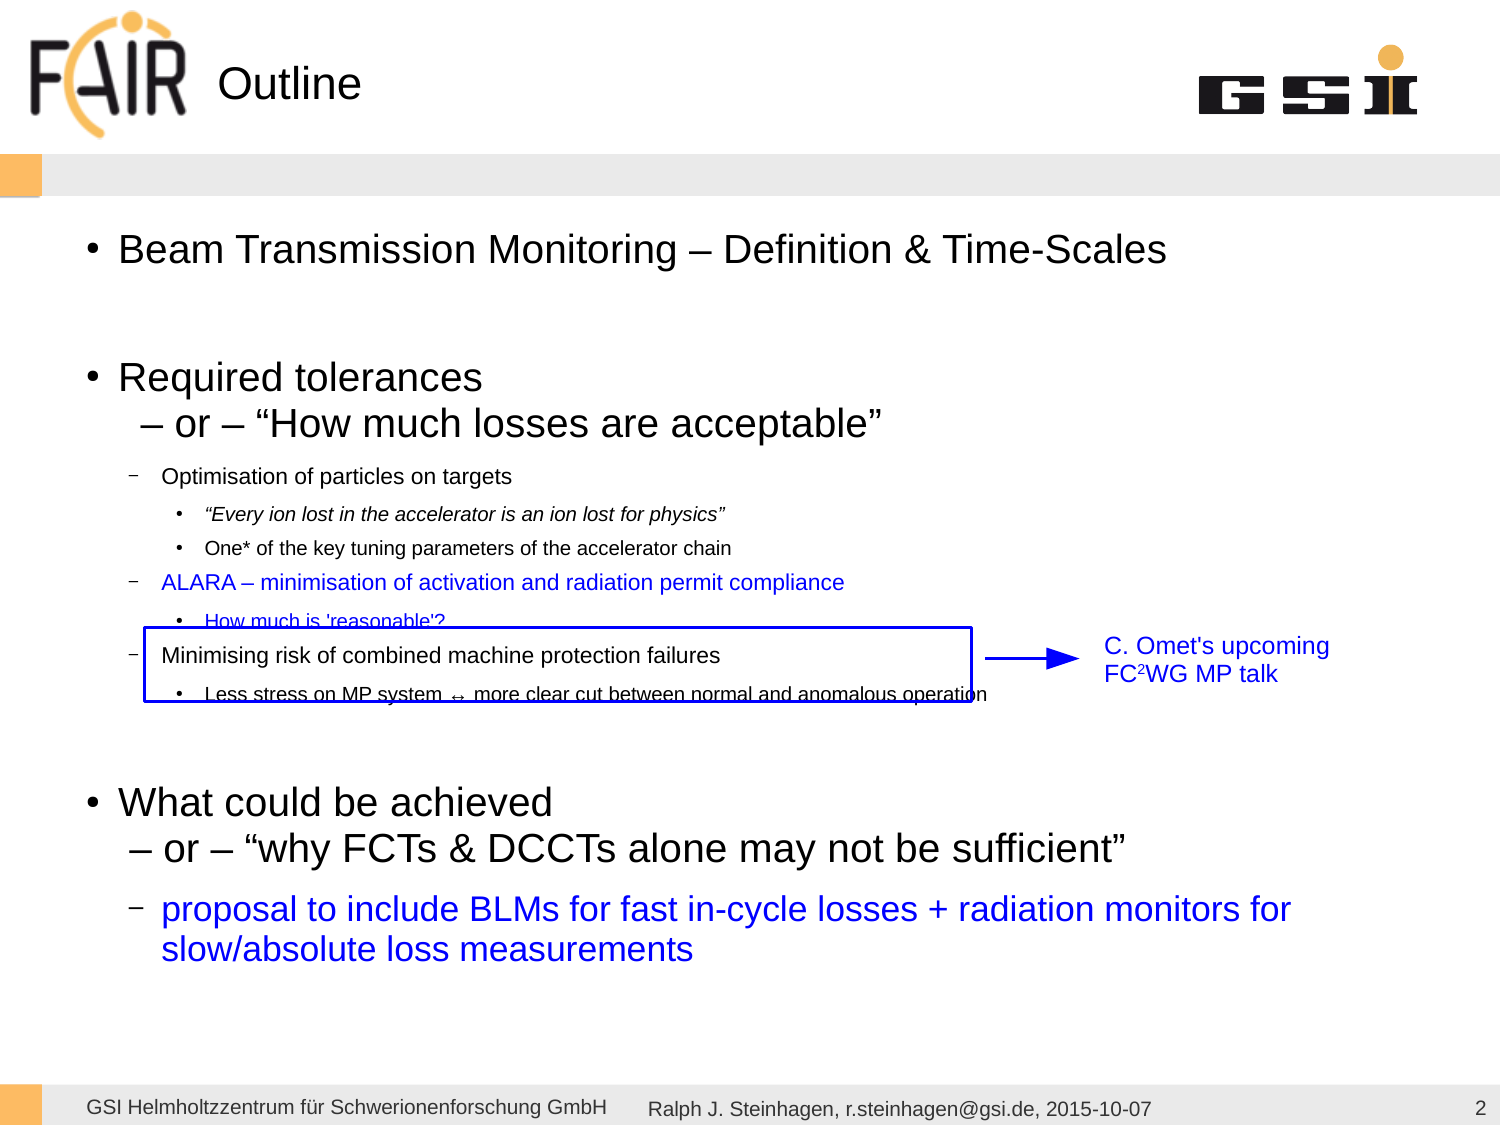

# Outline
Beam Transmission Monitoring – Definition & Time-Scales
Required tolerances 																	 – or – “How much losses are acceptable”
Optimisation of particles on targets
“Every ion lost in the accelerator is an ion lost for physics”
One* of the key tuning parameters of the accelerator chain
ALARA – minimisation of activation and radiation permit compliance
How much is 'reasonable'?
Minimising risk of combined machine protection failures
Less stress on MP system ↔ more clear cut between normal and anomalous operation
What could be achieved 																								 							 				 					 	 	 – or – “why FCTs & DCCTs alone may not be sufficient”
proposal to include BLMs for fast in-cycle losses + radiation monitors for slow/absolute loss measurements
C. Omet's upcoming FC2WG MP talk